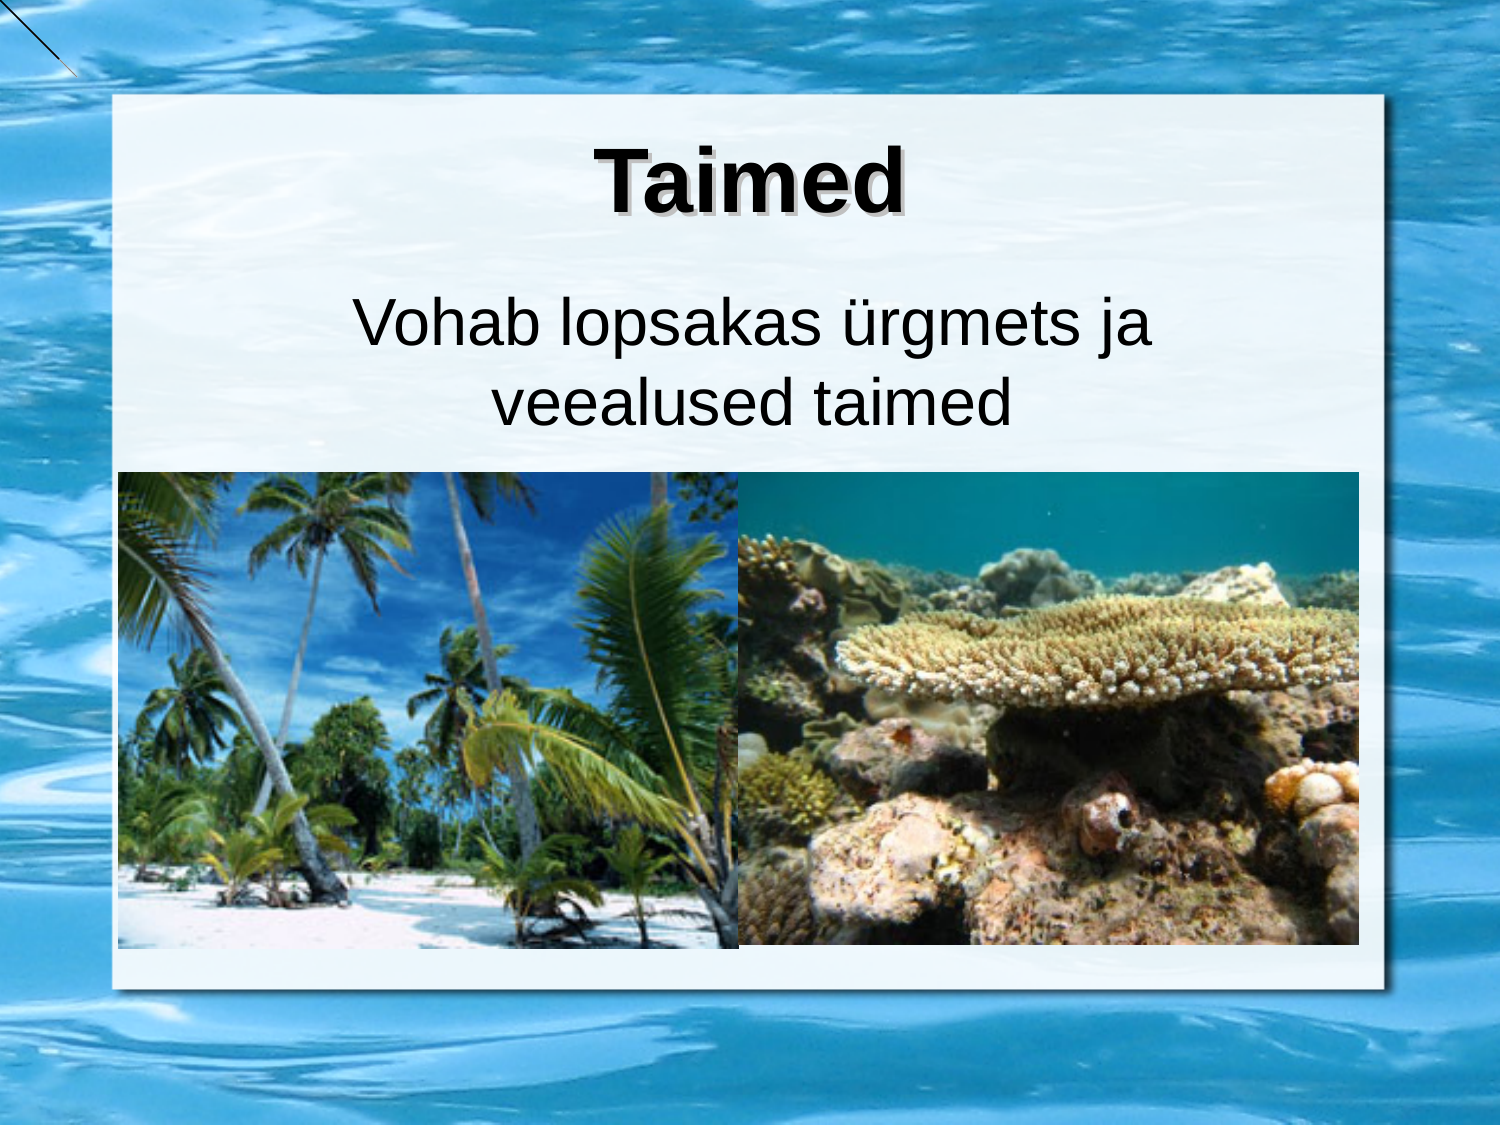

# Taimed
Vohab lopsakas ürgmets ja veealused taimed